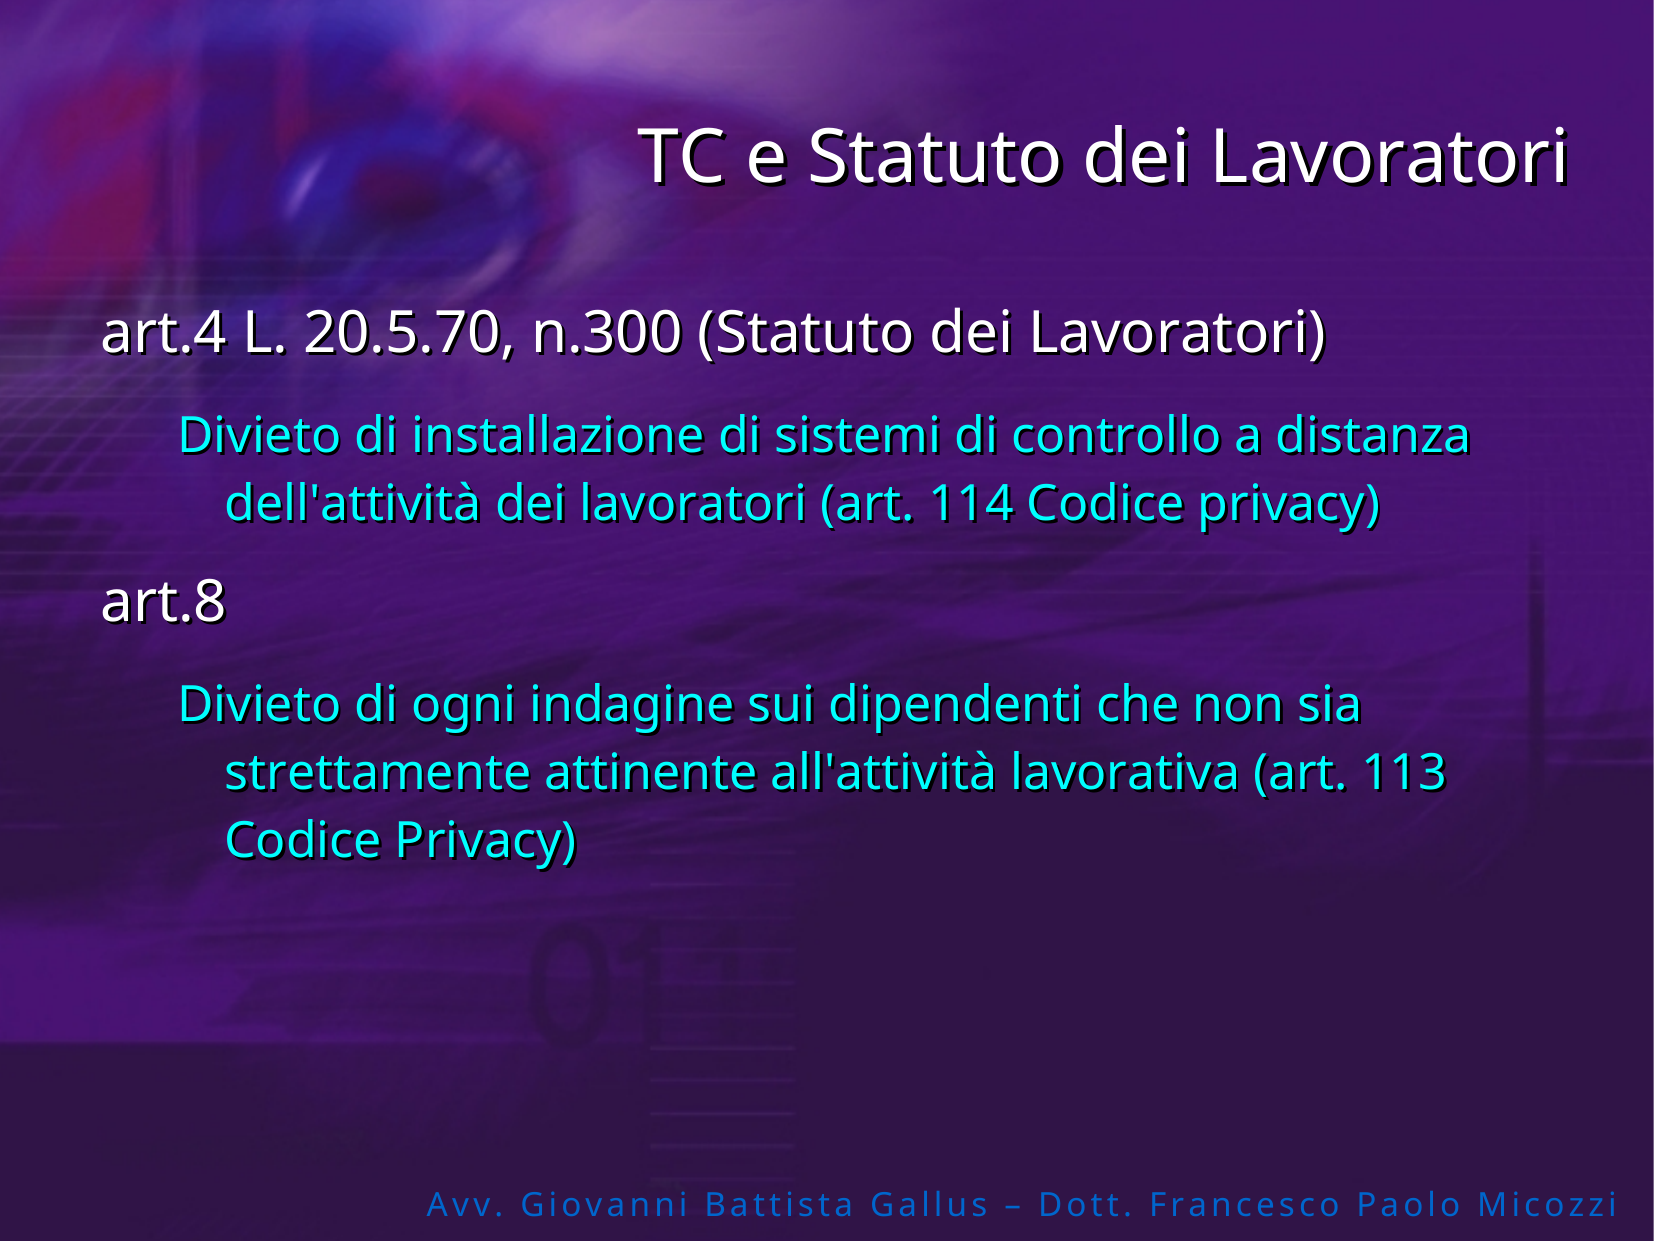

# TC e Statuto dei Lavoratori
art.4 L. 20.5.70, n.300 (Statuto dei Lavoratori)
Divieto di installazione di sistemi di controllo a distanza dell'attività dei lavoratori (art. 114 Codice privacy)
art.8
Divieto di ogni indagine sui dipendenti che non sia strettamente attinente all'attività lavorativa (art. 113 Codice Privacy)
dott. Francesco Paolo Micozzi - f.micozzi@studionati.it